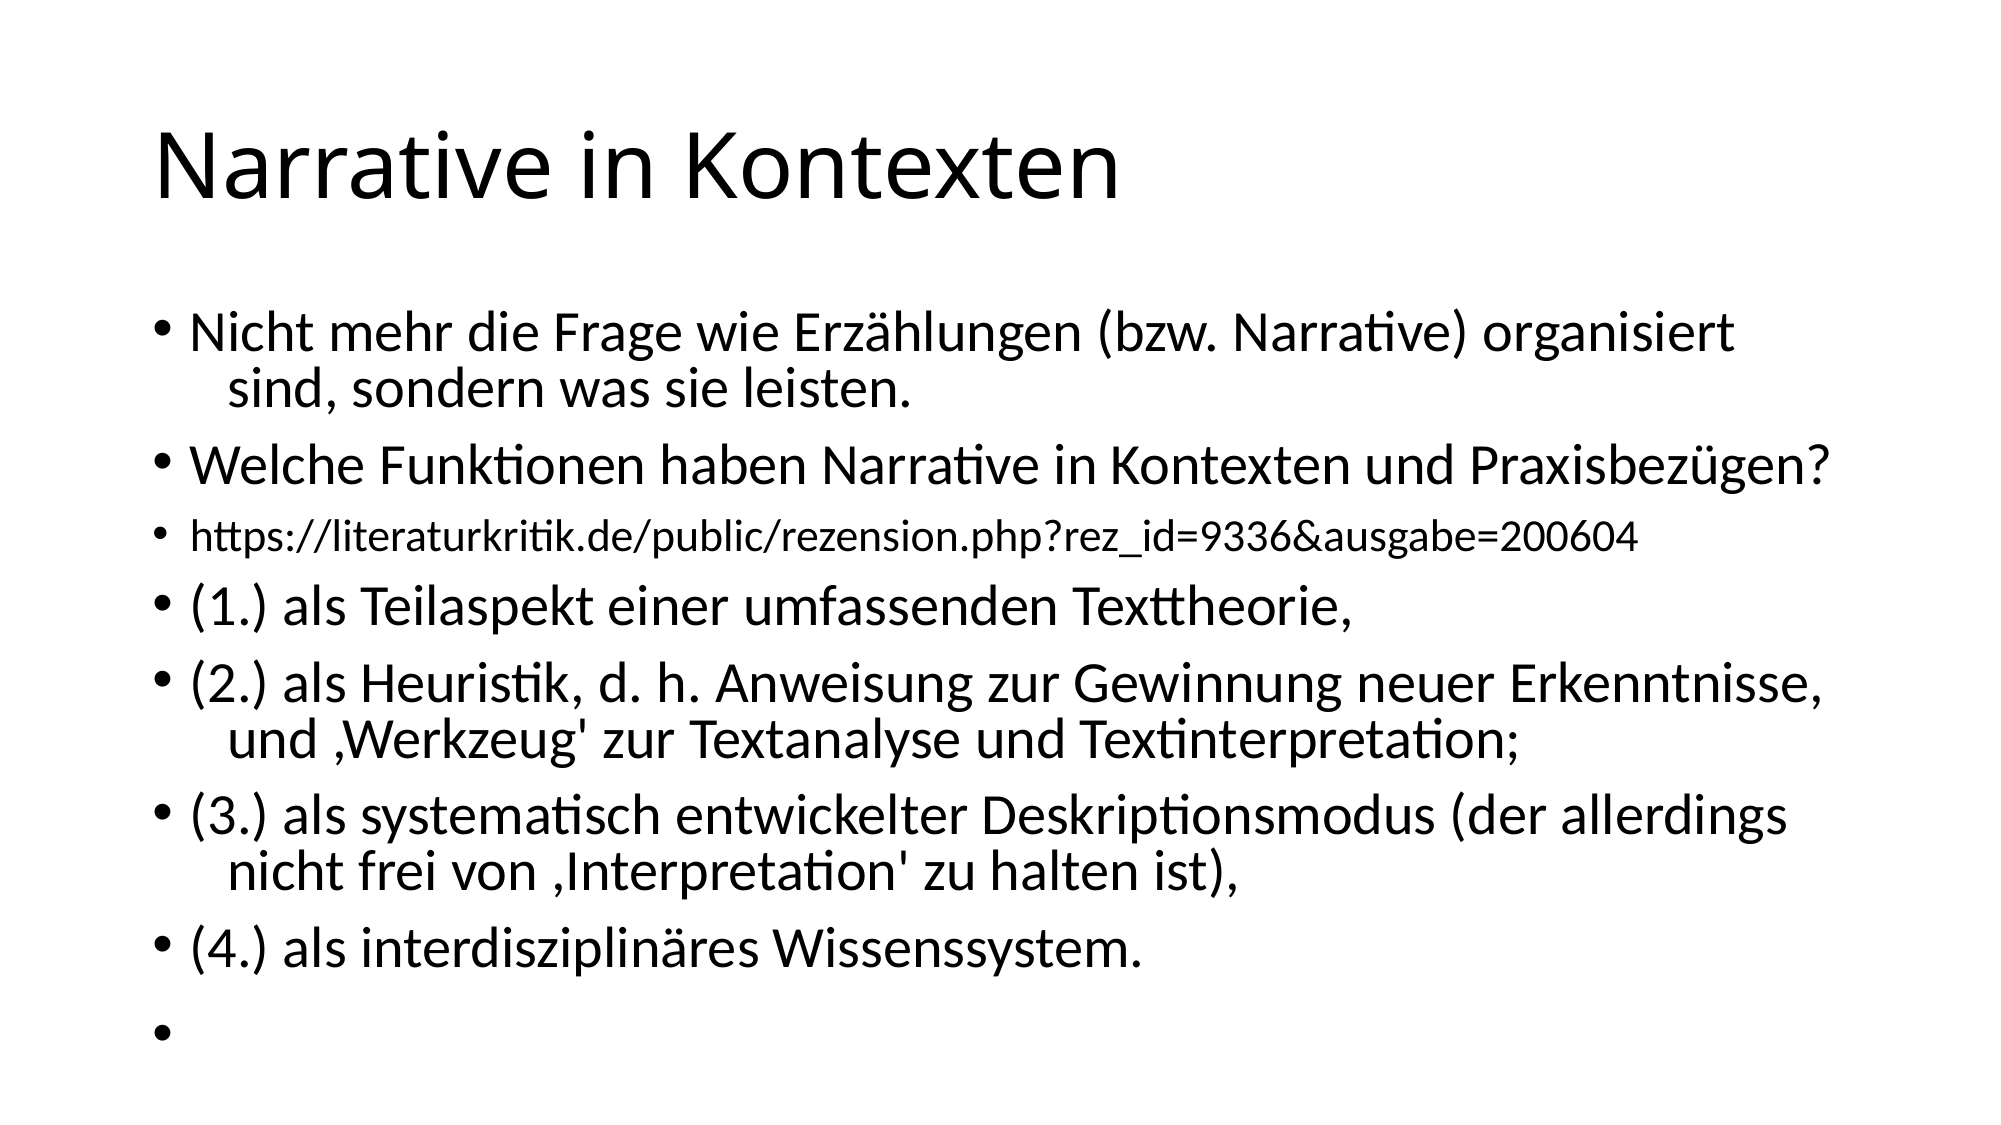

# Narrative in Kontexten
Nicht mehr die Frage wie Erzählungen (bzw. Narrative) organisiert sind, sondern was sie leisten.
Welche Funktionen haben Narrative in Kontexten und Praxisbezügen?
https://literaturkritik.de/public/rezension.php?rez_id=9336&ausgabe=200604
(1.) als Teilaspekt einer umfassenden Texttheorie,
(2.) als Heuristik, d. h. Anweisung zur Gewinnung neuer Erkenntnisse, und ,Werkzeug' zur Textanalyse und Textinterpretation;
(3.) als systematisch entwickelter Deskriptionsmodus (der allerdings nicht frei von ,Interpretation' zu halten ist),
(4.) als interdisziplinäres Wissenssystem.